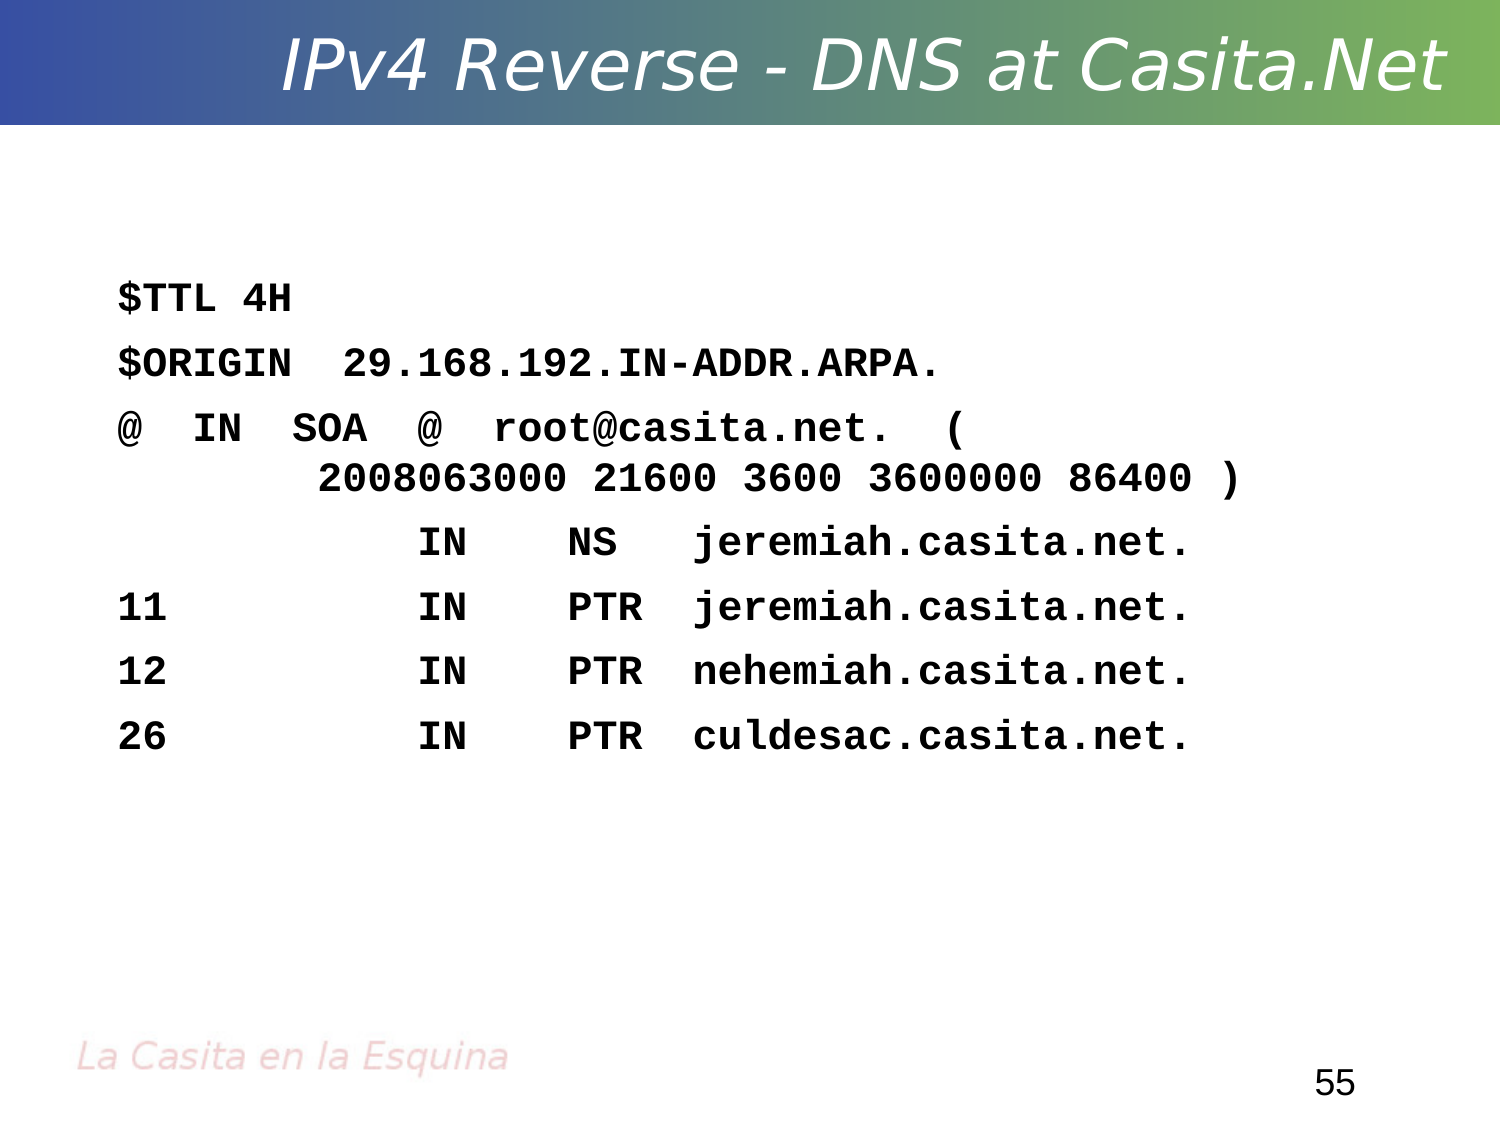

# IPv4 Reverse - DNS at Casita.Net
$TTL 4H
$ORIGIN 29.168.192.IN-ADDR.ARPA.
@ IN SOA @ root@casita.net. (
 2008063000 21600 3600 3600000 86400 )
 IN NS jeremiah.casita.net.
11 IN PTR jeremiah.casita.net.
12 IN PTR nehemiah.casita.net.
26 IN PTR culdesac.casita.net.
55